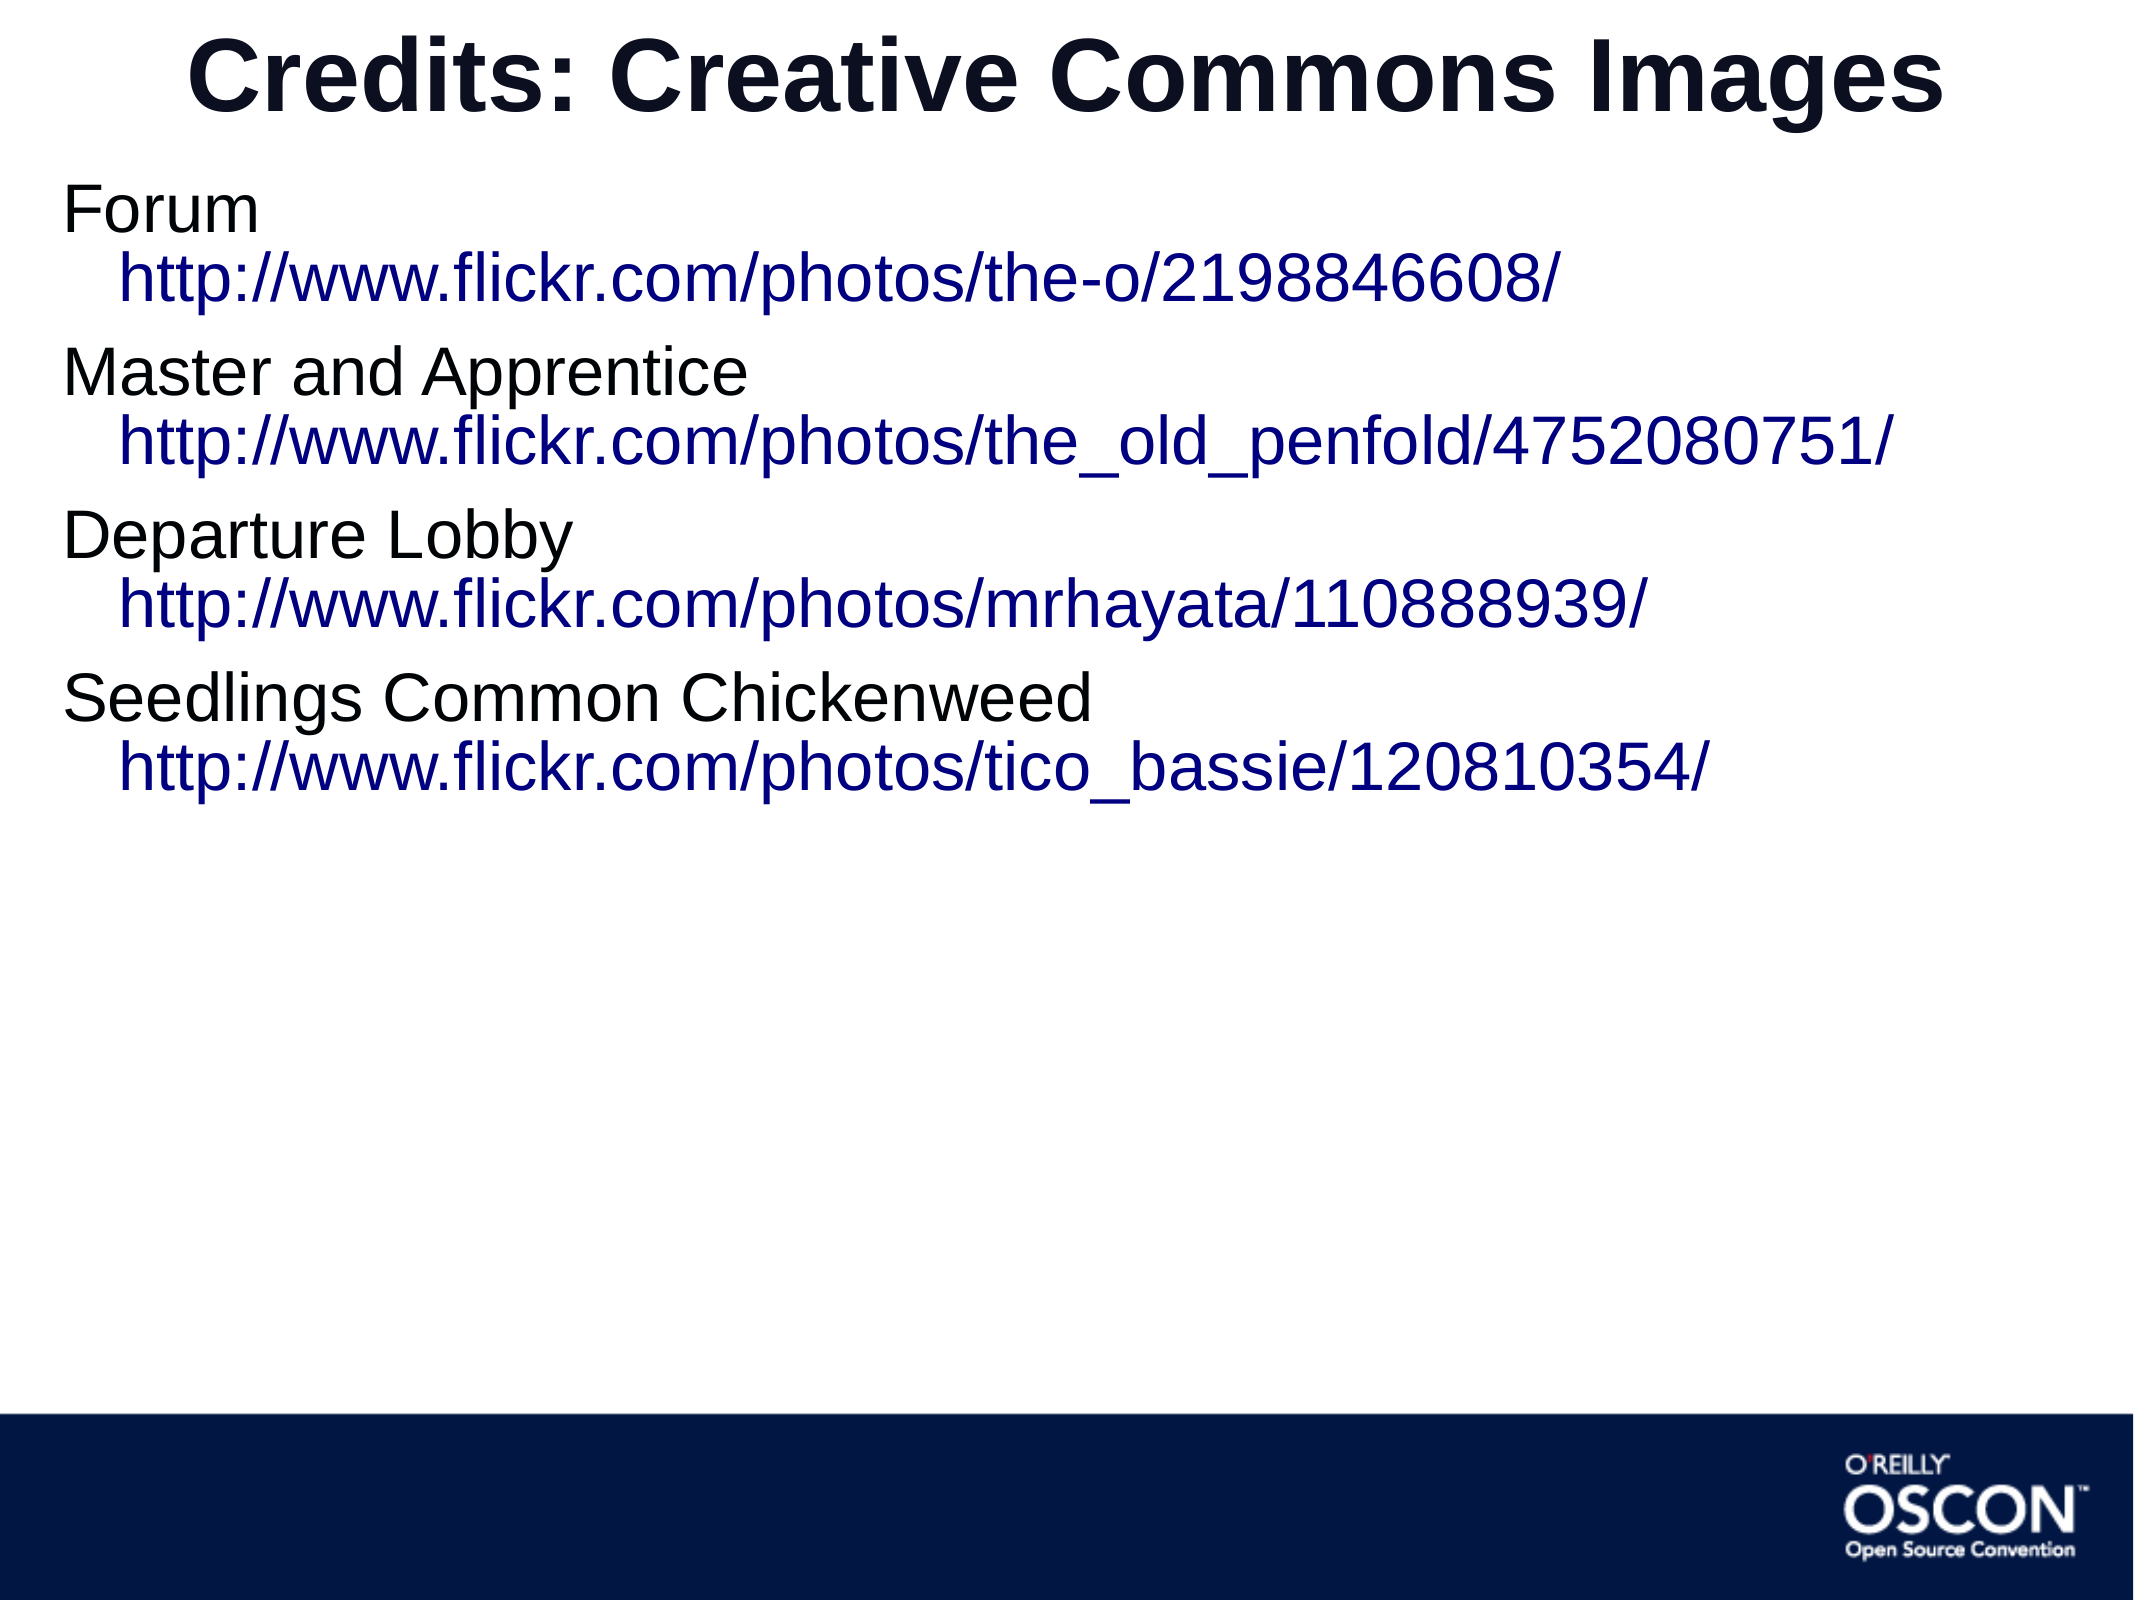

# Credits: Creative Commons Images
Forum
http://www.flickr.com/photos/the-o/2198846608/
Master and Apprentice
http://www.flickr.com/photos/the_old_penfold/4752080751/
Departure Lobby
http://www.flickr.com/photos/mrhayata/110888939/
Seedlings Common Chickenweed
http://www.flickr.com/photos/tico_bassie/120810354/